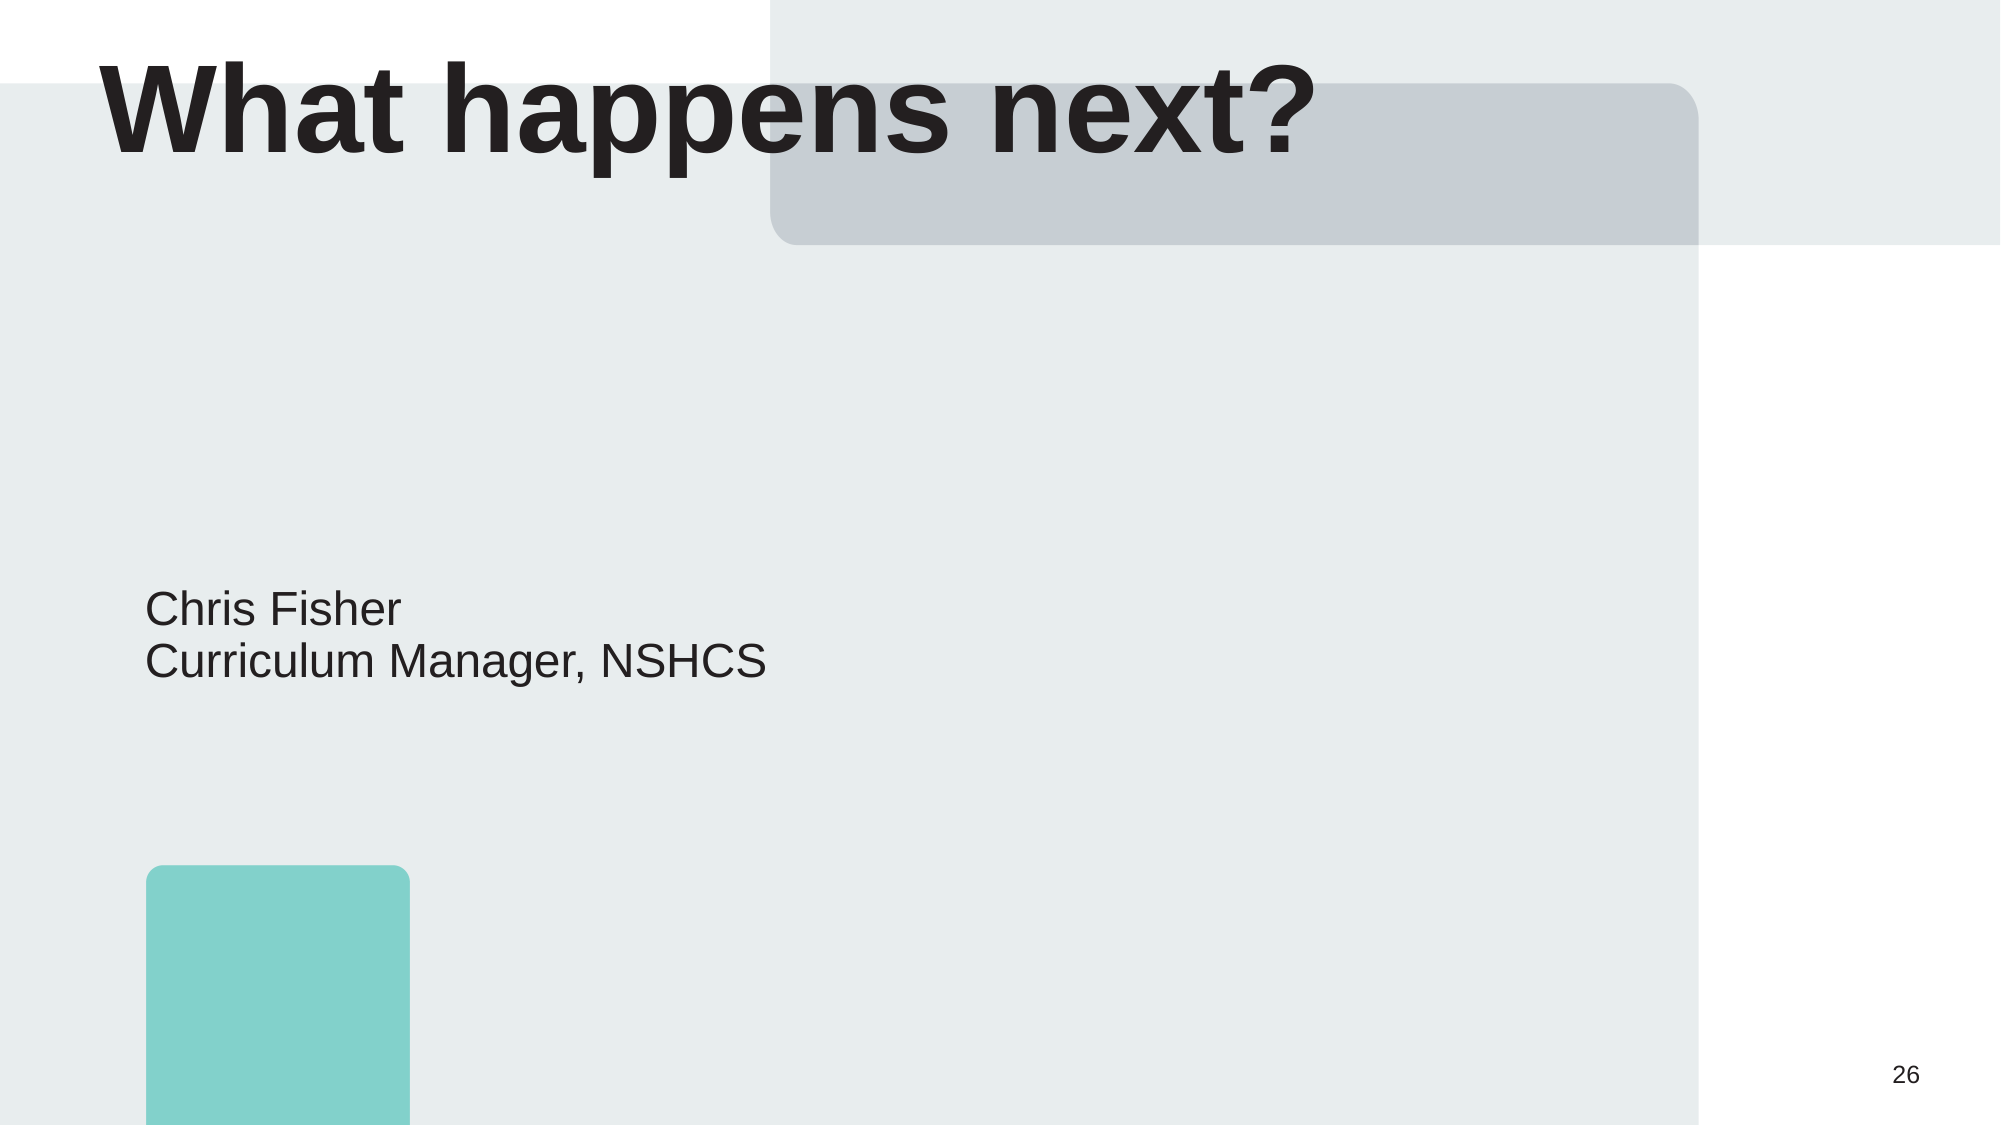

# What happens next?
Chris Fisher
Curriculum Manager, NSHCS